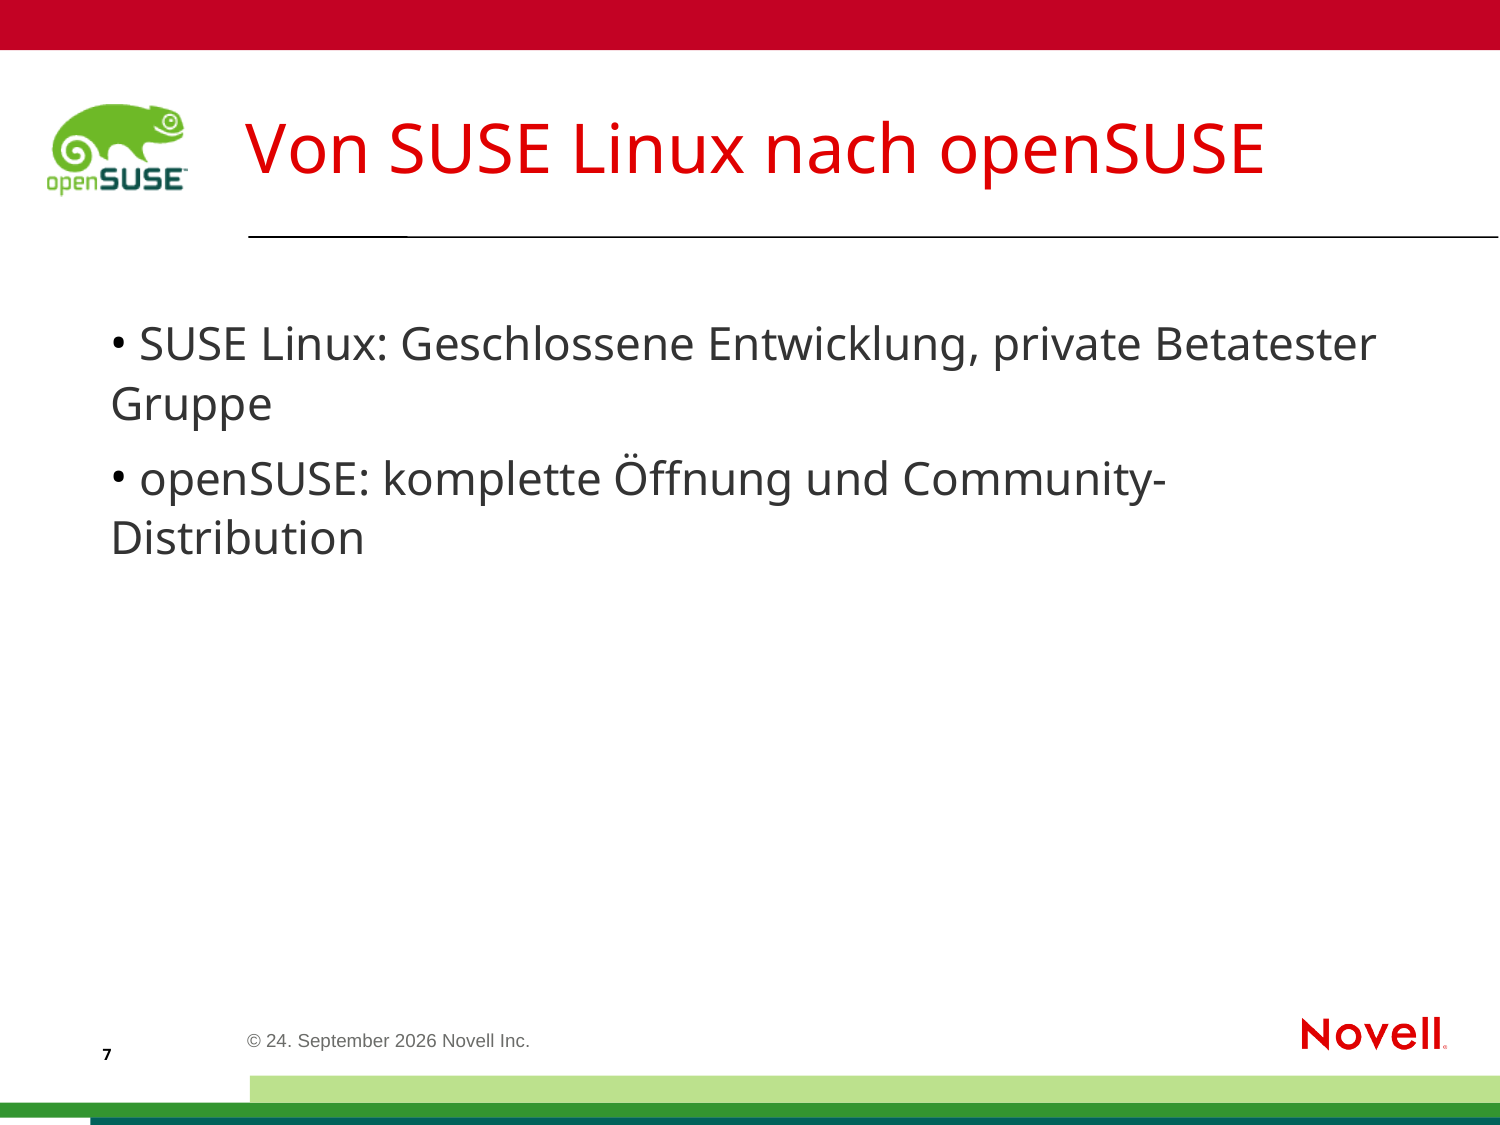

# Von SUSE Linux nach openSUSE
 SUSE Linux: Geschlossene Entwicklung, private Betatester Gruppe
 openSUSE: komplette Öffnung und Community-Distribution